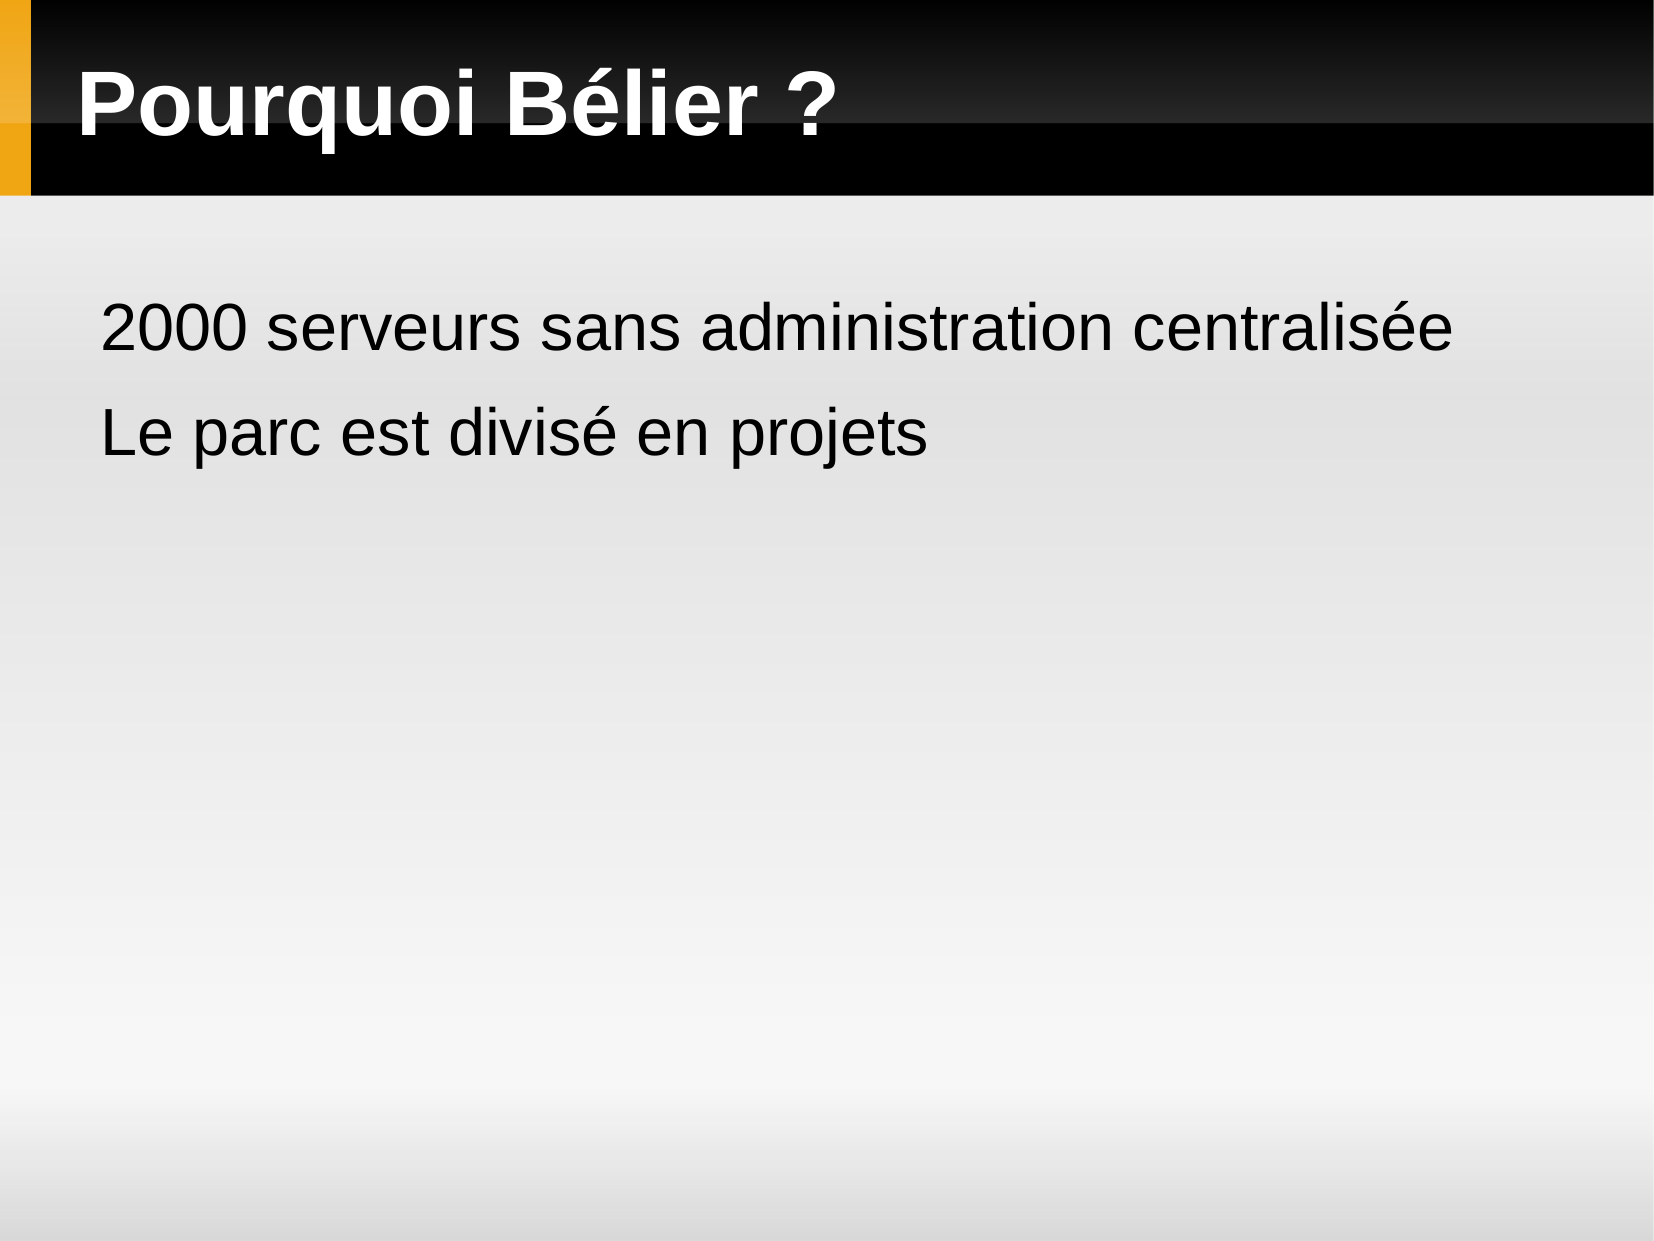

# Pourquoi Bélier ?
2000 serveurs sans administration centralisée
Le parc est divisé en projets